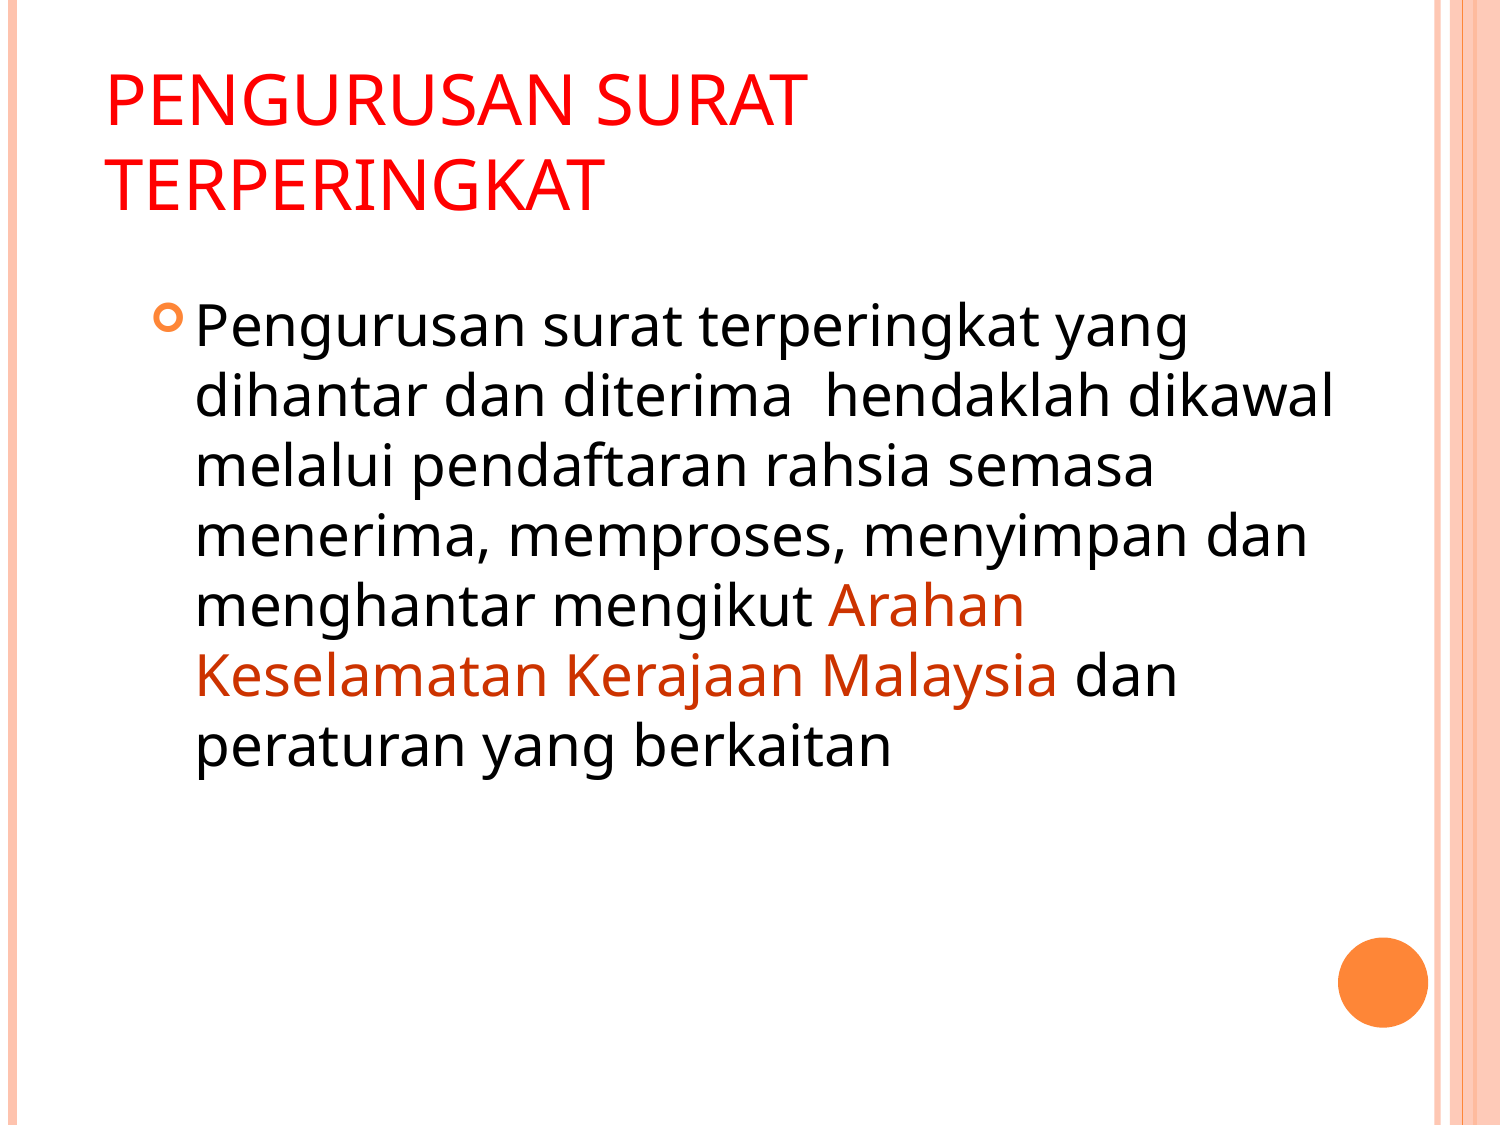

PENGURUSAN SURAT TERPERINGKAT
# Pengurusan surat terperingkat yang dihantar dan diterima hendaklah dikawal melalui pendaftaran rahsia semasa menerima, memproses, menyimpan dan menghantar mengikut Arahan Keselamatan Kerajaan Malaysia dan peraturan yang berkaitan